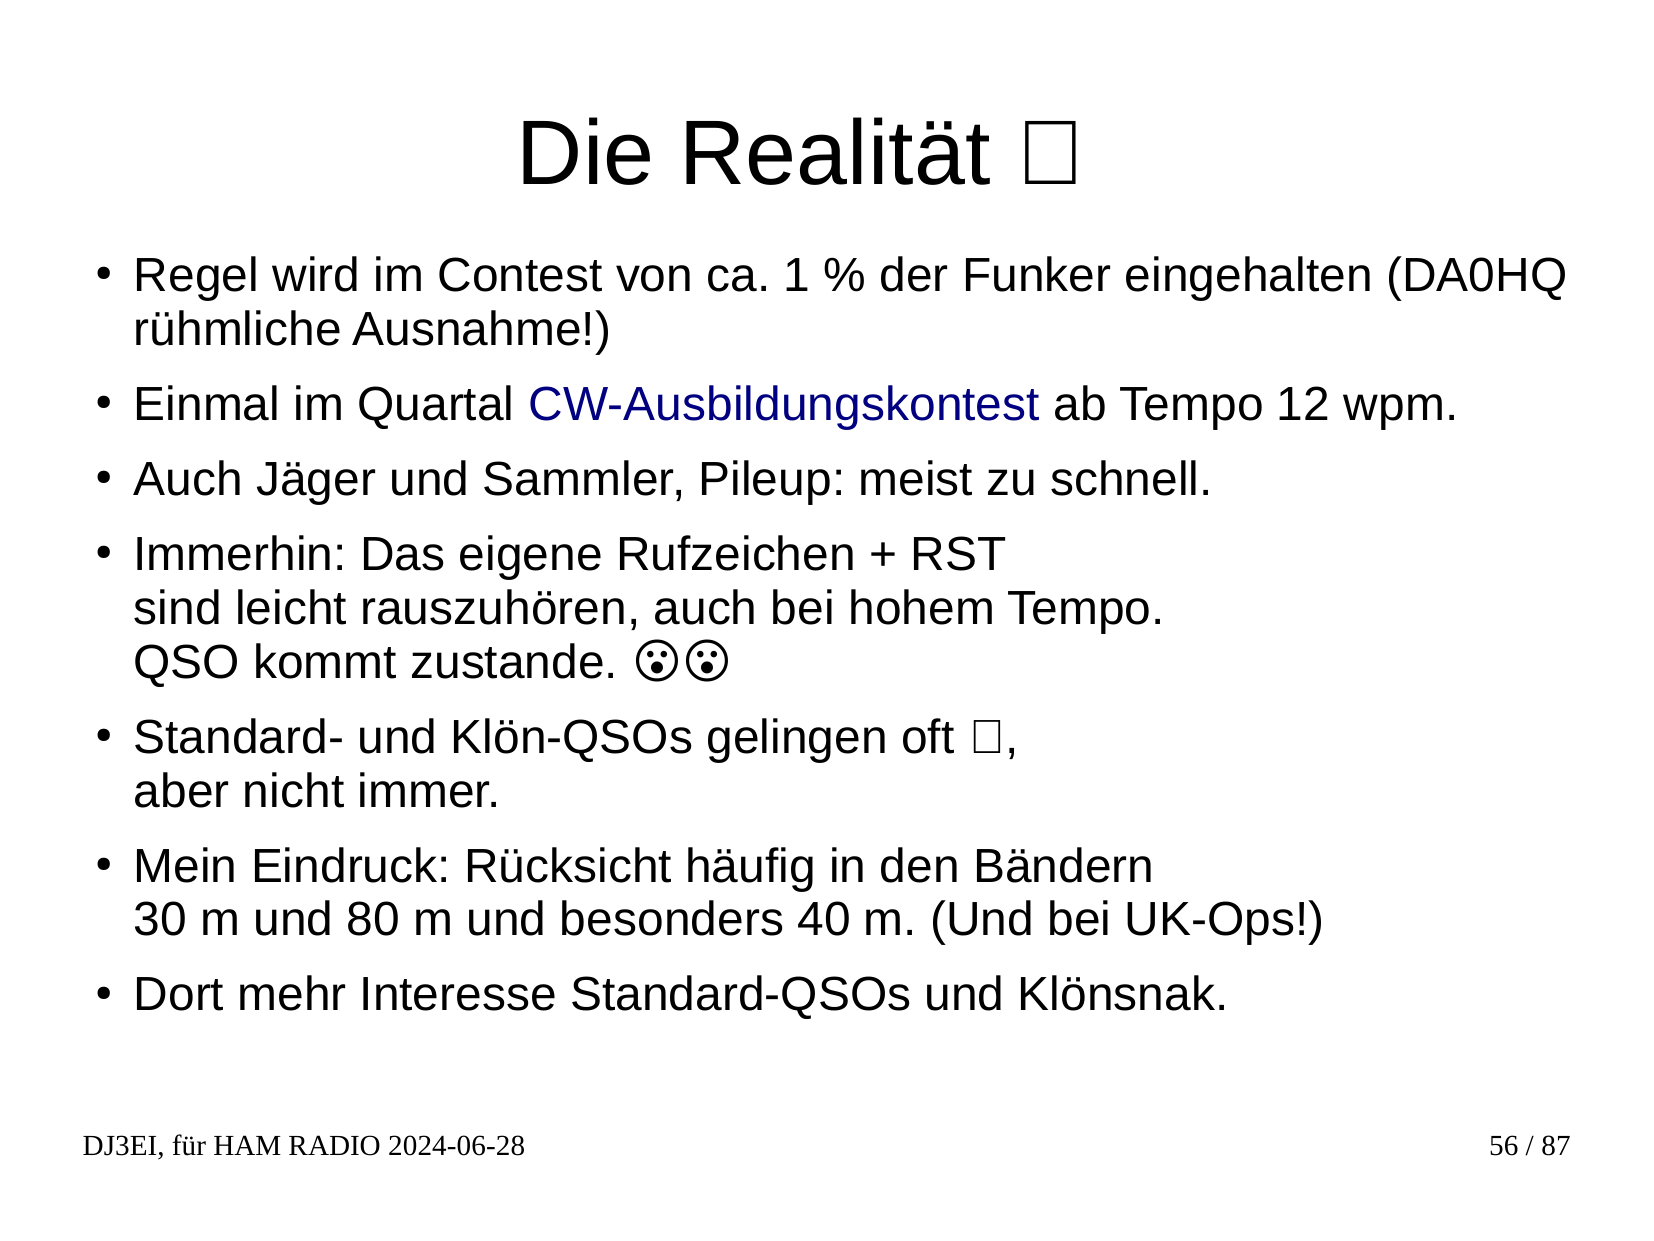

# Die Realität 🤔
Regel wird im Contest von ca. 1 % der Funker eingehalten (DA0HQ rühmliche Ausnahme!)
Einmal im Quartal CW-Ausbildungskontest ab Tempo 12 wpm.
Auch Jäger und Sammler, Pileup: meist zu schnell.
Immerhin: Das eigene Rufzeichen + RST
sind leicht rauszuhören, auch bei hohem Tempo.
QSO kommt zustande. 😮‍💨
Standard- und Klön-QSOs gelingen oft 🤗,
aber nicht immer.
Mein Eindruck: Rücksicht häufig in den Bändern
30 m und 80 m und besonders 40 m. (Und bei UK-Ops!)
Dort mehr Interesse Standard-QSOs und Klönsnak.
56